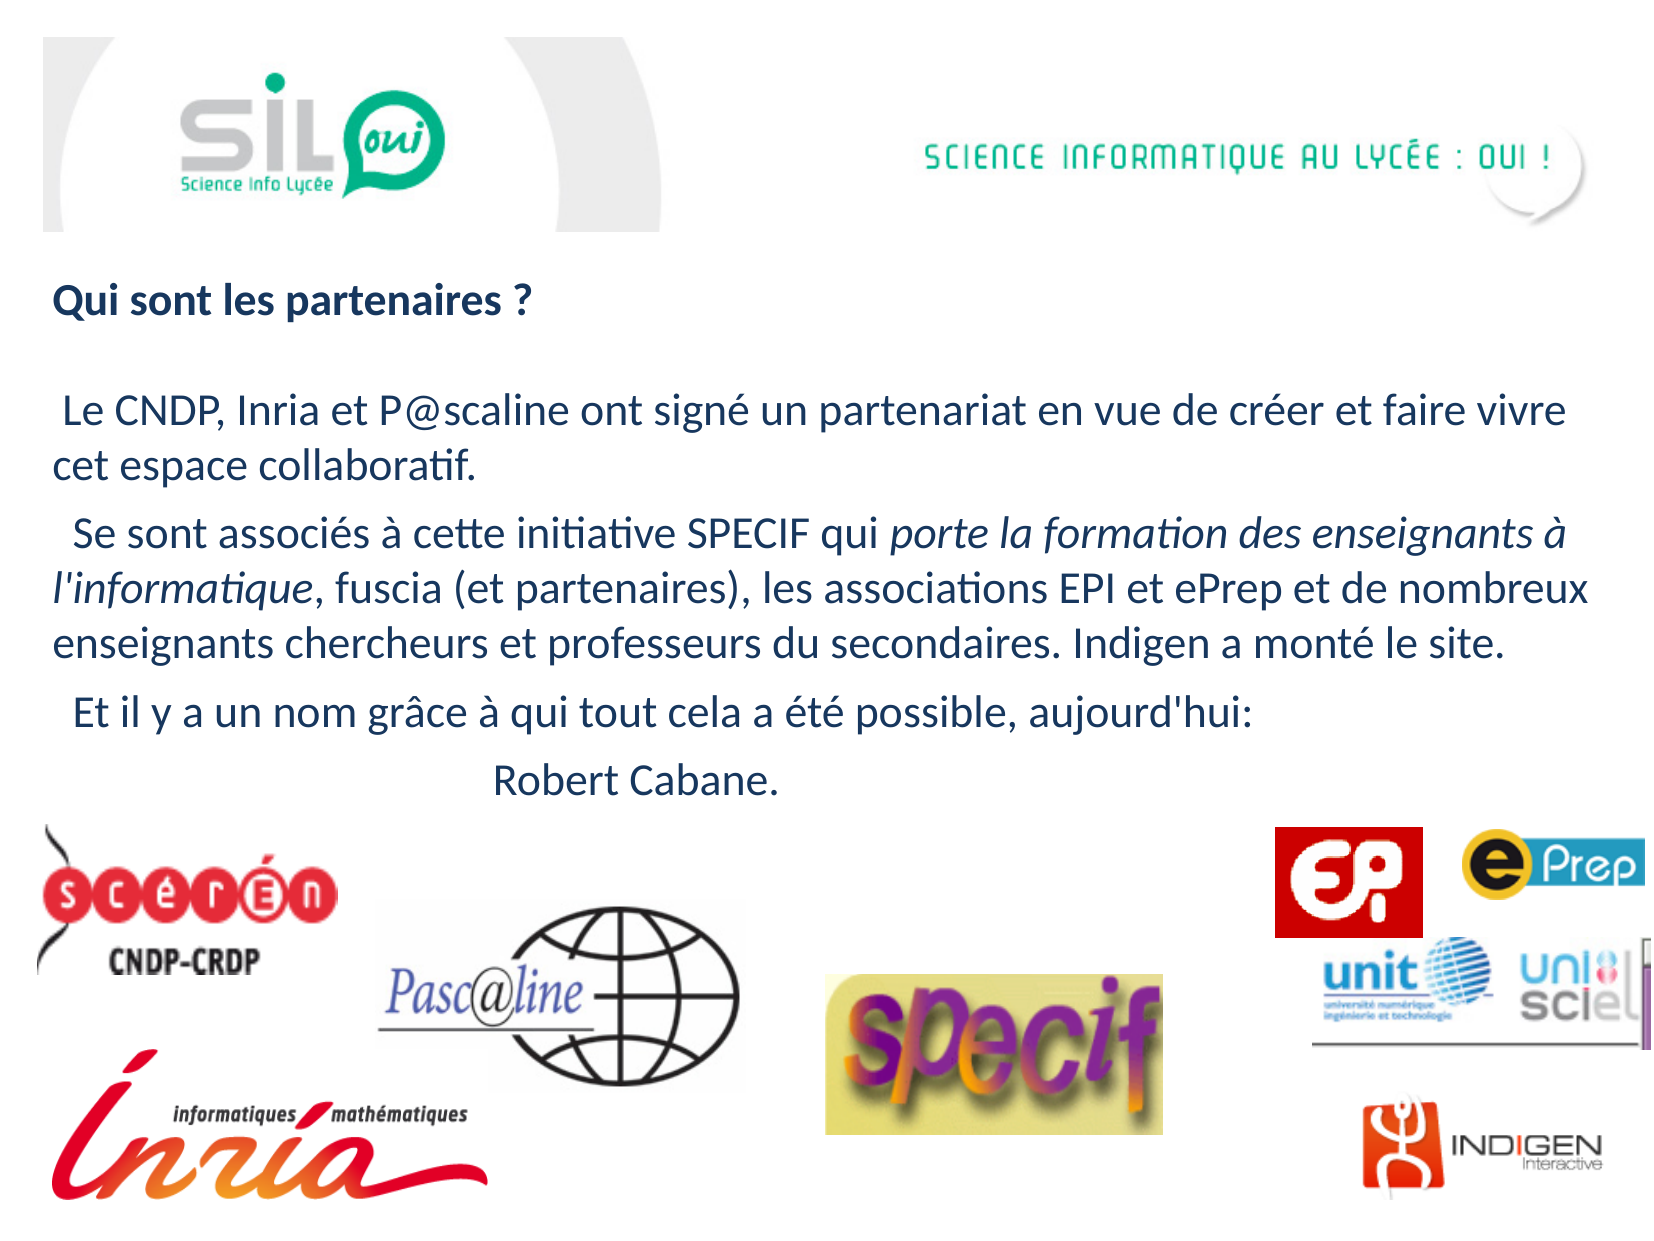

# Qui sont les partenaires ? Le CNDP, Inria et P@scaline ont signé un partenariat en vue de créer et faire vivre cet espace collaboratif.
 Se sont associés à cette initiative SPECIF qui porte la formation des enseignants à l'informatique, fuscia (et partenaires), les associations EPI et ePrep et de nombreux enseignants chercheurs et professeurs du secondaires. Indigen a monté le site.
 Et il y a un nom grâce à qui tout cela a été possible, aujourd'hui:
 Robert Cabane.